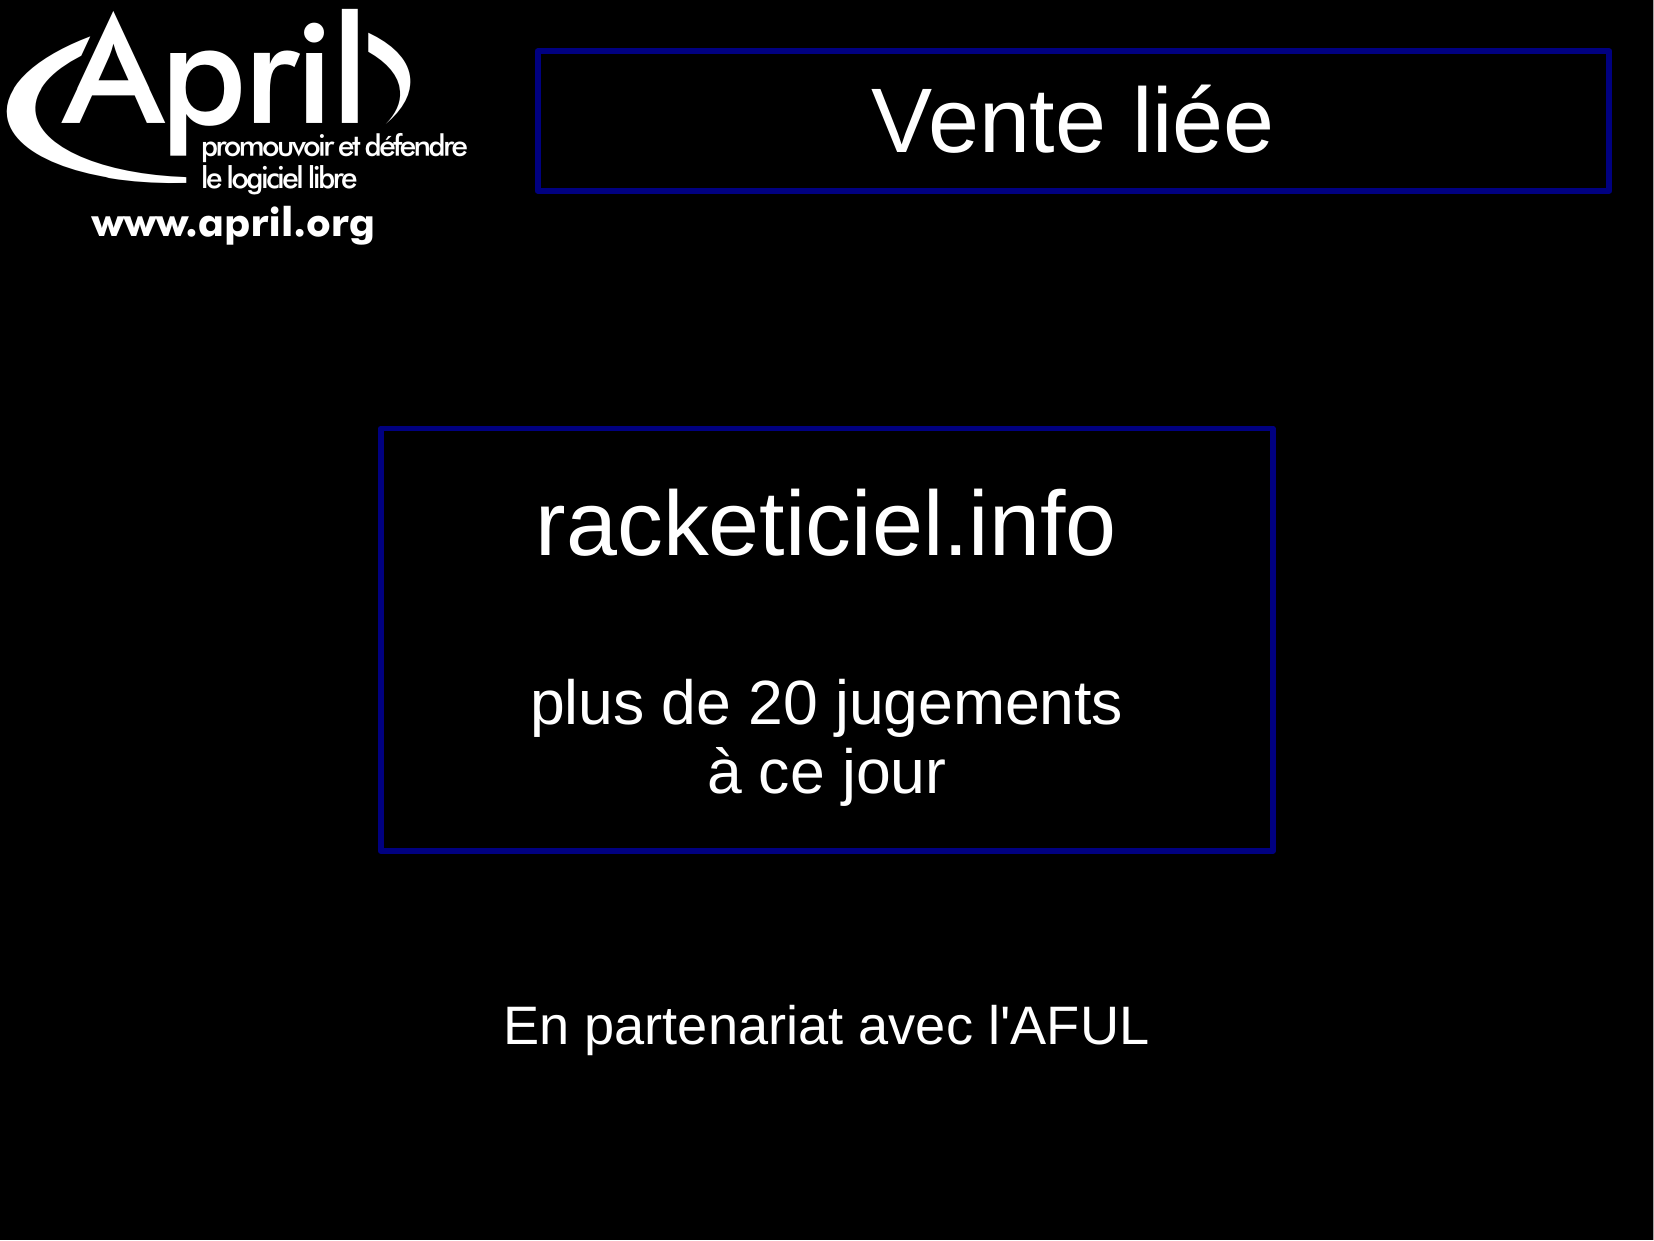

# Vente liée
racketiciel.info
plus de 20 jugements
à ce jour
En partenariat avec l'AFUL